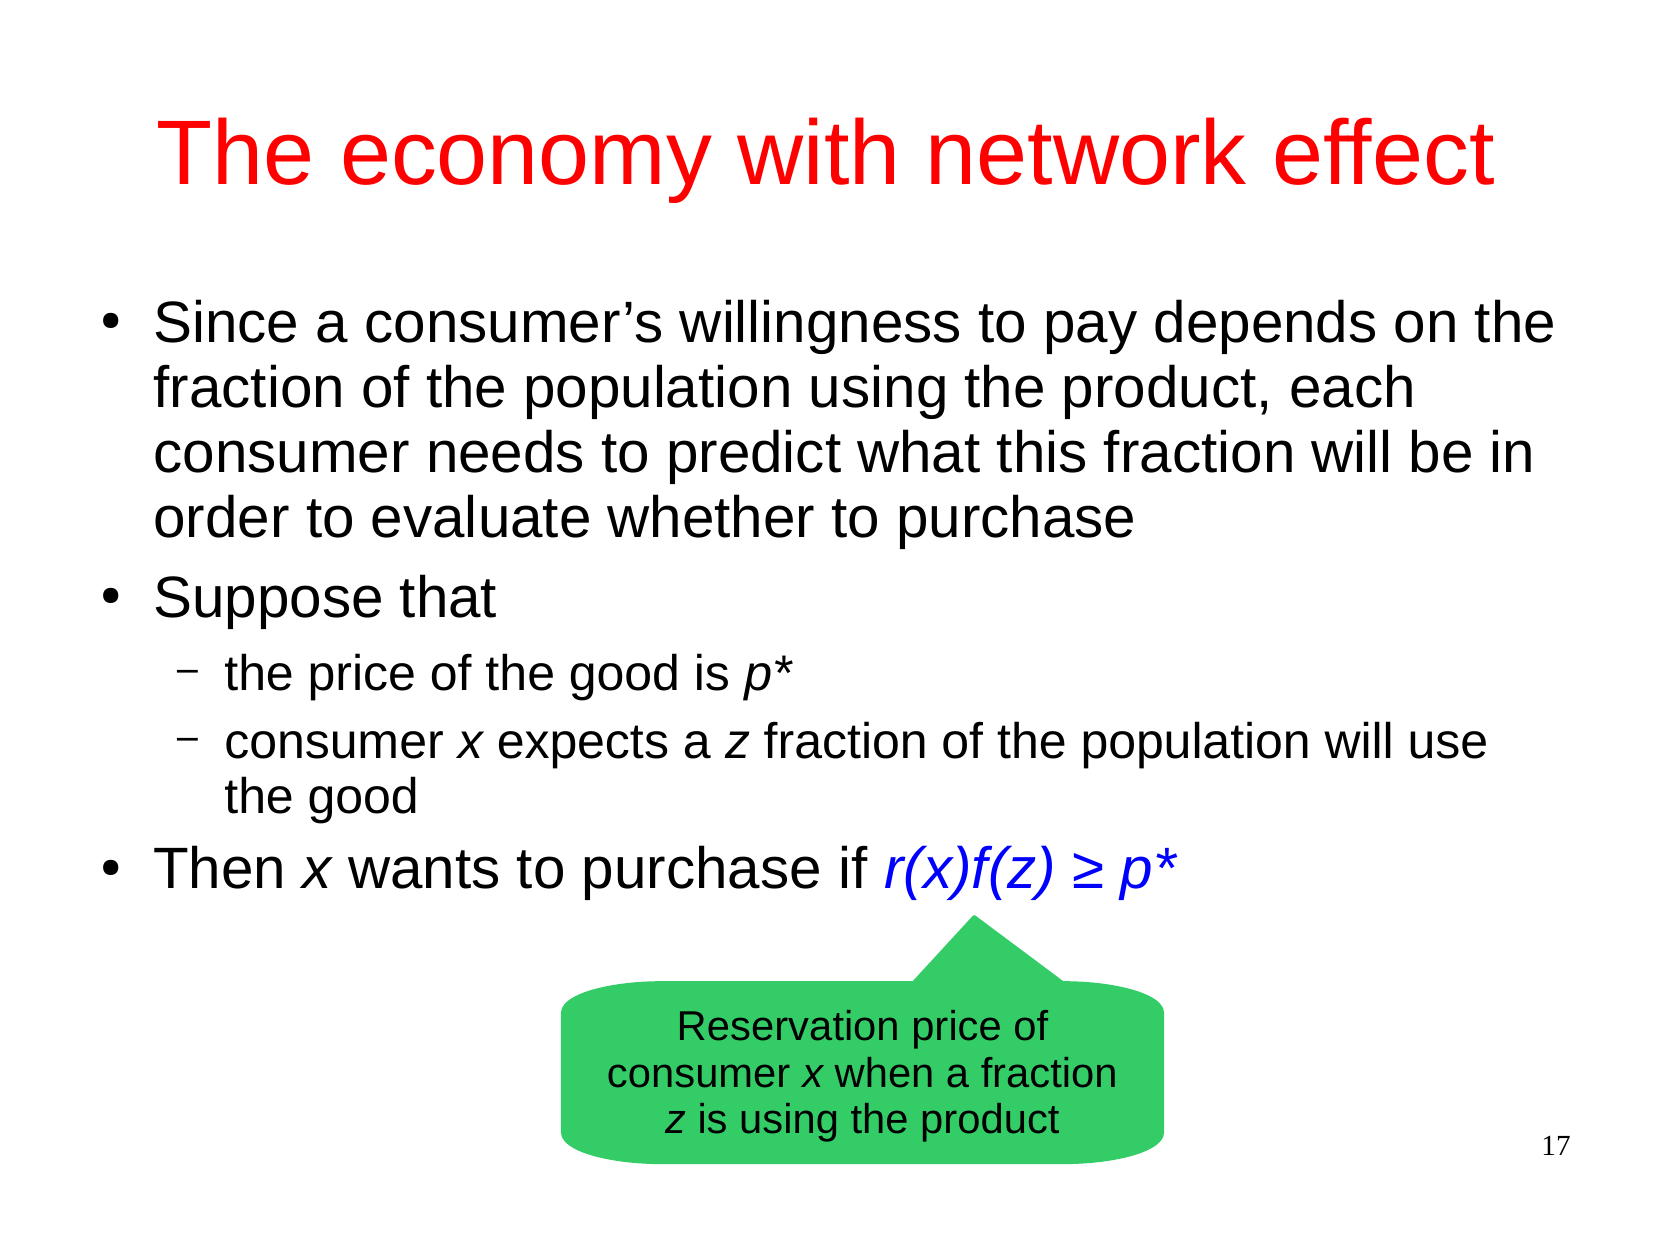

# The economy with network effect
Since a consumer’s willingness to pay depends on the fraction of the population using the product, each consumer needs to predict what this fraction will be in order to evaluate whether to purchase
Suppose that
the price of the good is p*
consumer x expects a z fraction of the population will use the good
Then x wants to purchase if r(x)f(z) ≥ p*
Reservation price of consumer x when a fraction z is using the product
Complex Systems
17